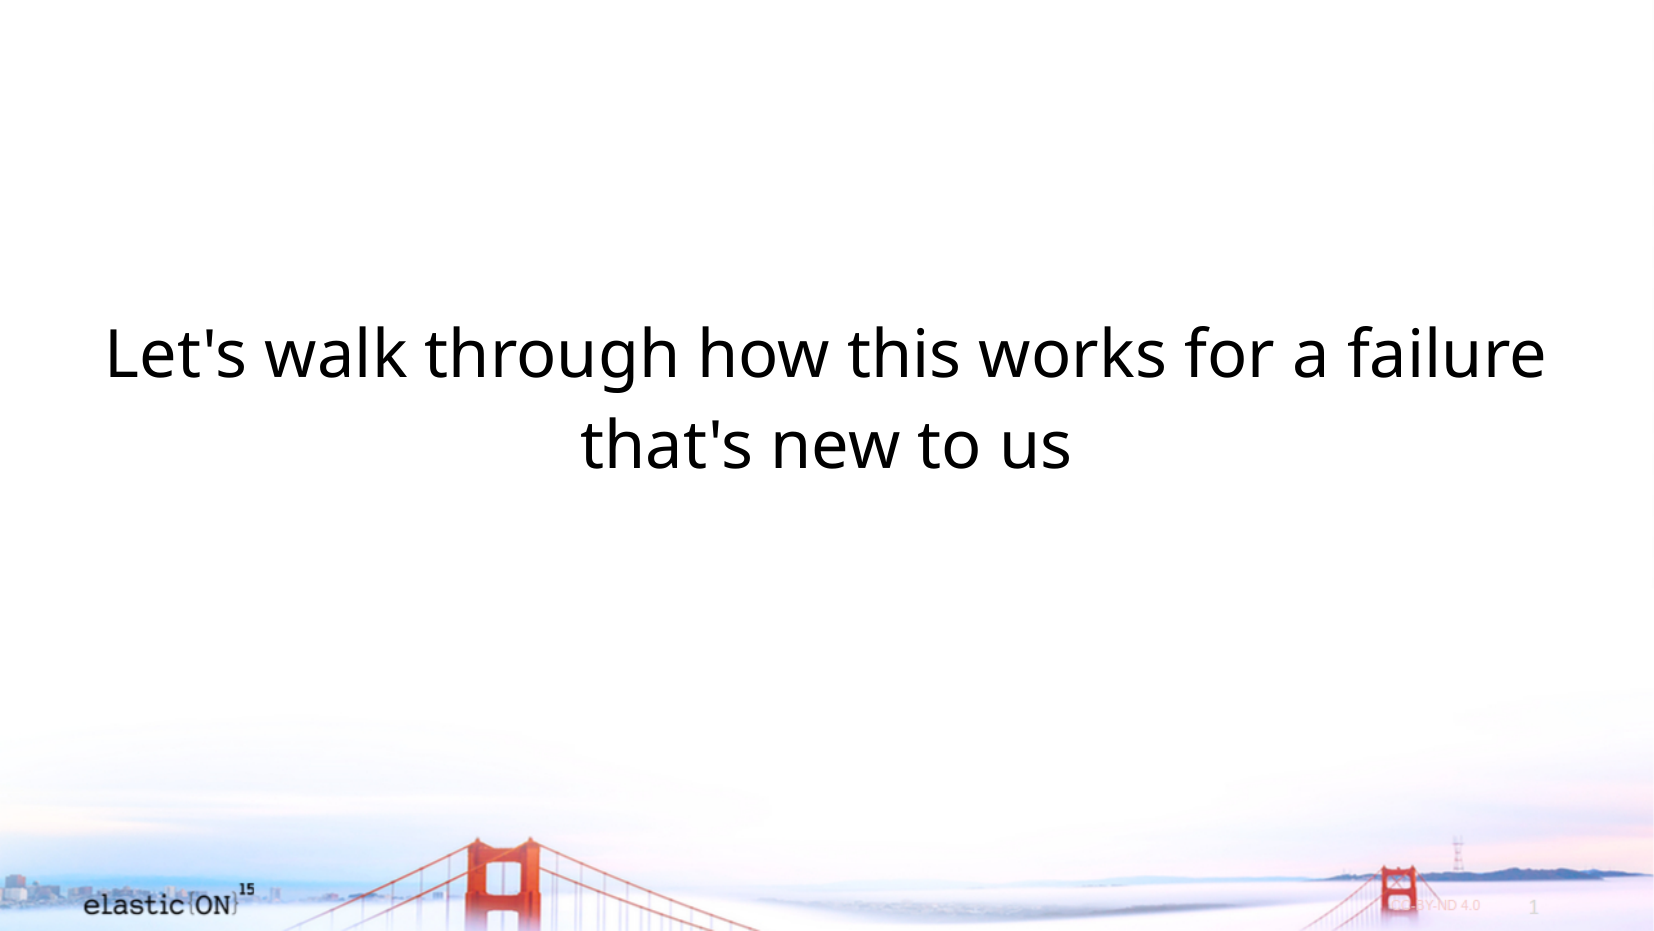

# Let's walk through how this works for a failure that's new to us